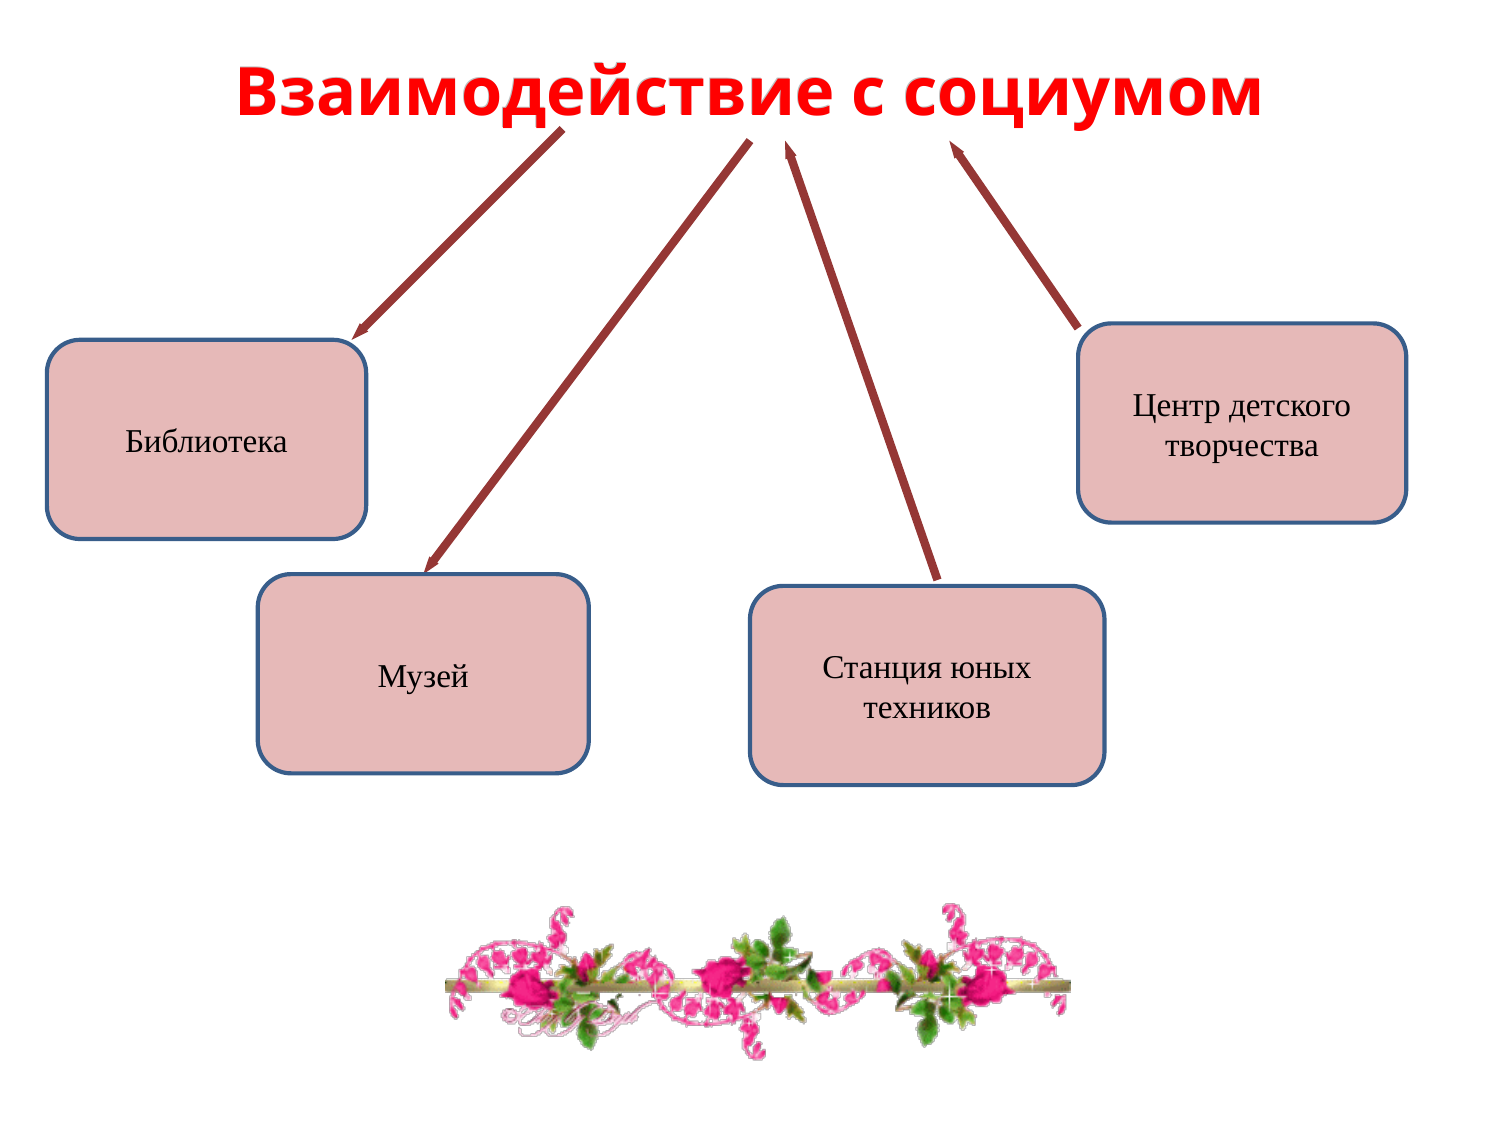

# Взаимодействие с социумом
Центр детского творчества
Библиотека
Музей
Станция юных техников